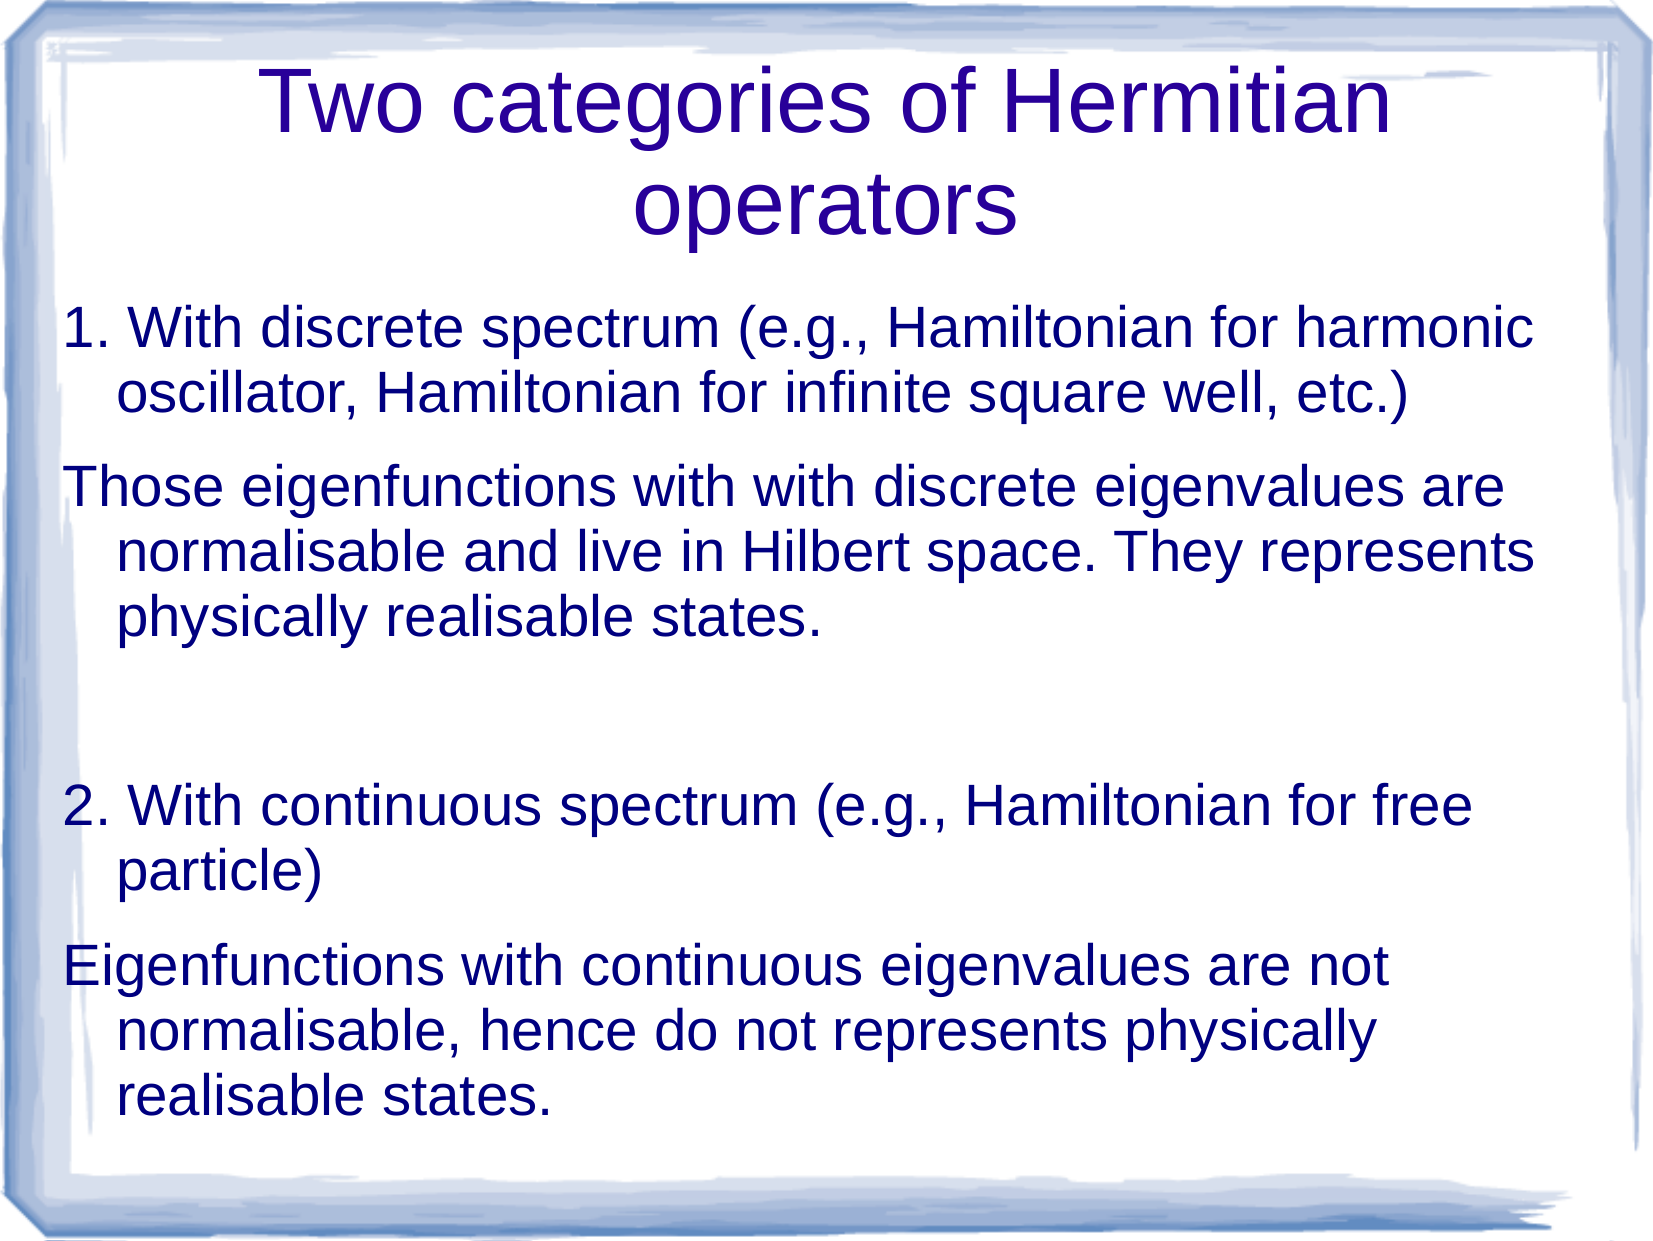

# Two categories of Hermitian operators
1. With discrete spectrum (e.g., Hamiltonian for harmonic oscillator, Hamiltonian for infinite square well, etc.)
Those eigenfunctions with with discrete eigenvalues are normalisable and live in Hilbert space. They represents physically realisable states.
2. With continuous spectrum (e.g., Hamiltonian for free particle)
Eigenfunctions with continuous eigenvalues are not normalisable, hence do not represents physically realisable states.